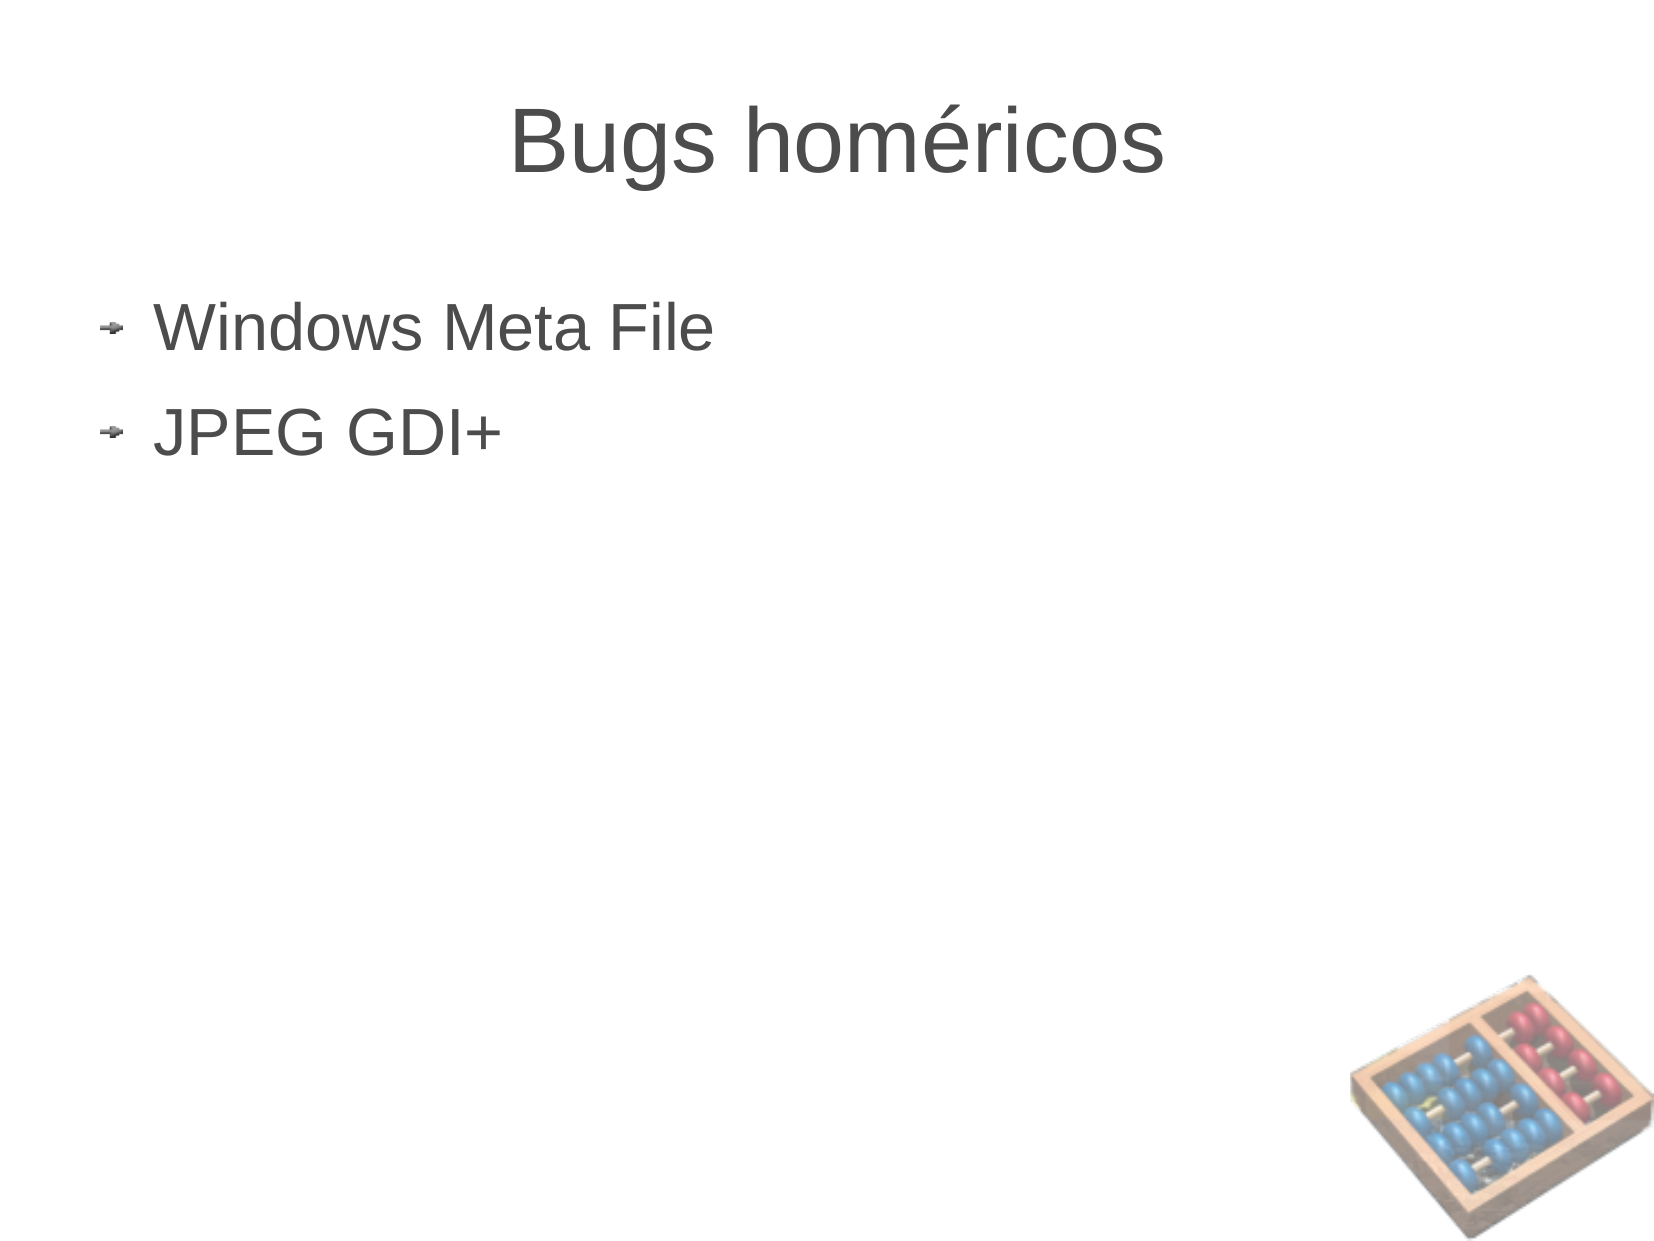

# Bugs homéricos
Windows Meta File
JPEG GDI+